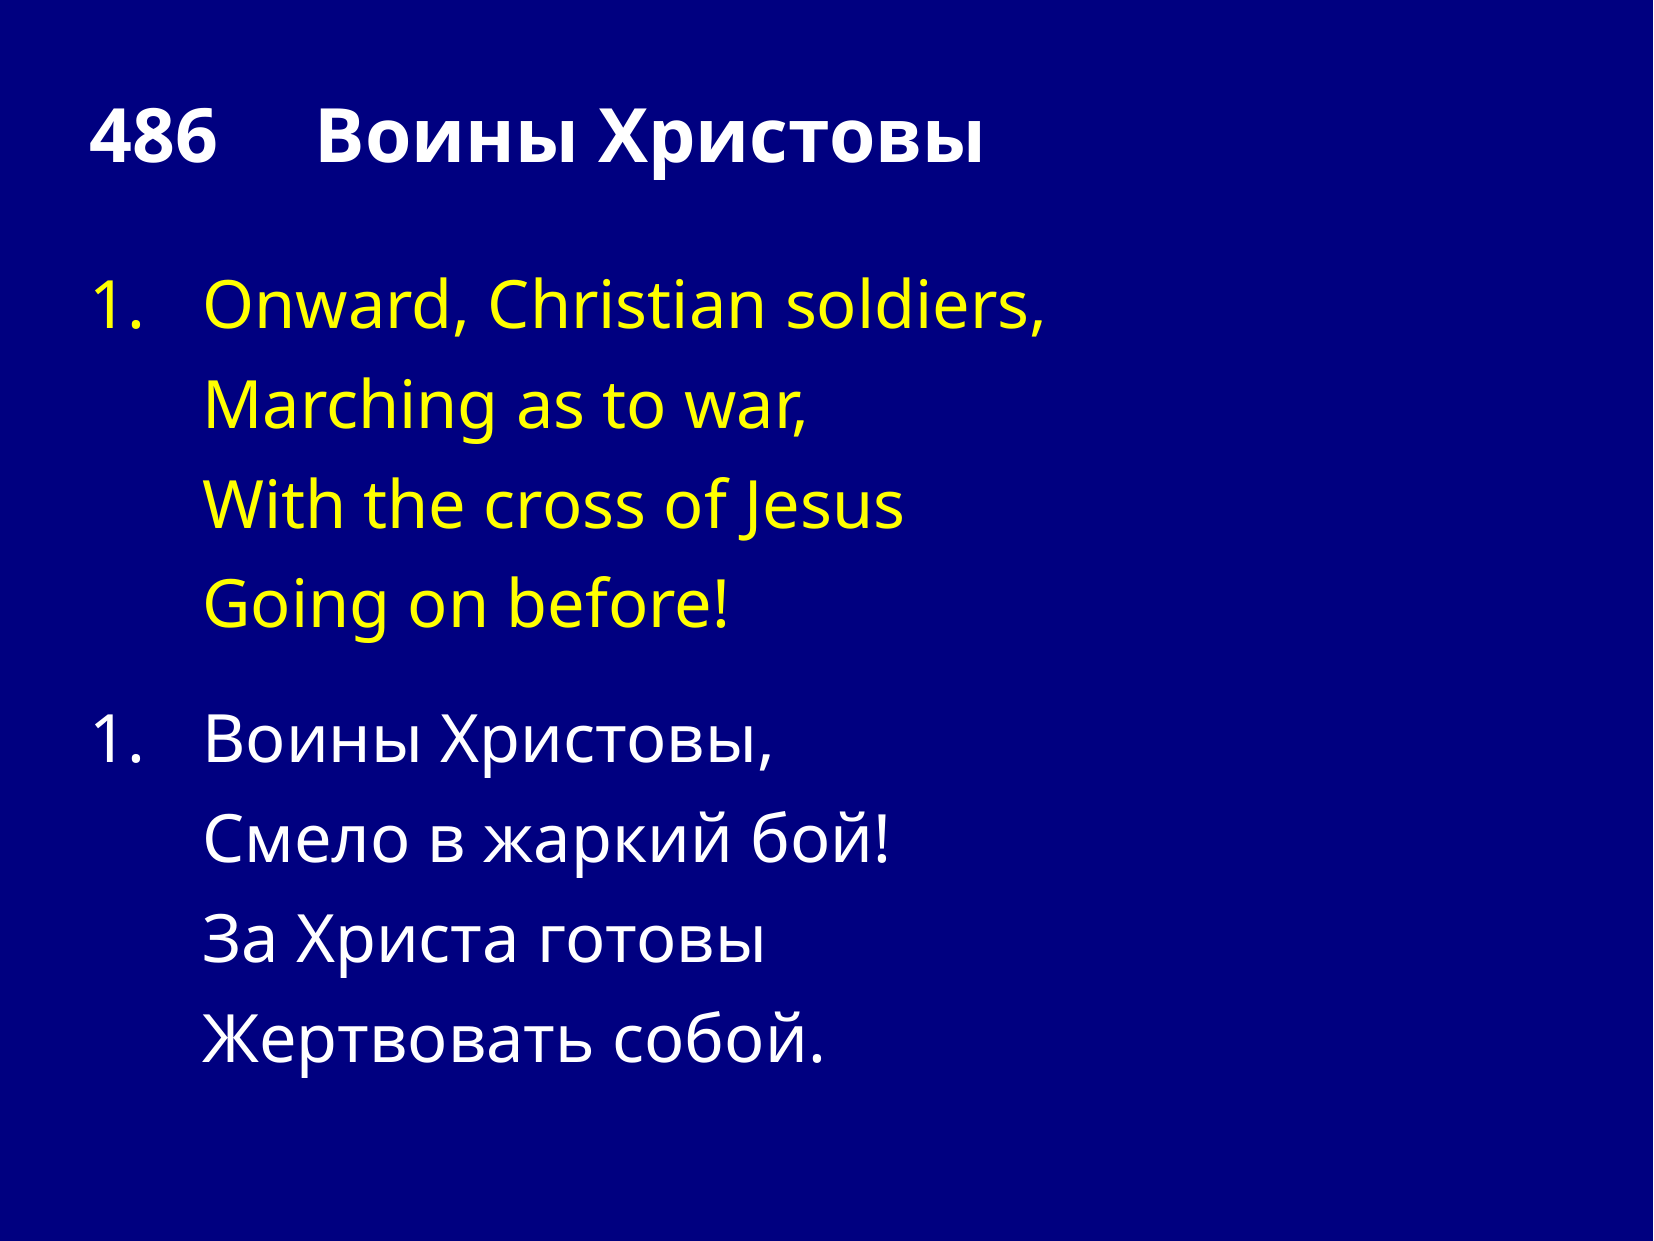

486	Воины Христовы
1.	Onward, Christian soldiers,
	Marching as to war,
	With the cross of Jesus
	Going on before!
1.	Воины Христовы,
	Смело в жаркий бой!
	За Христа готовы
	Жертвовать собой.